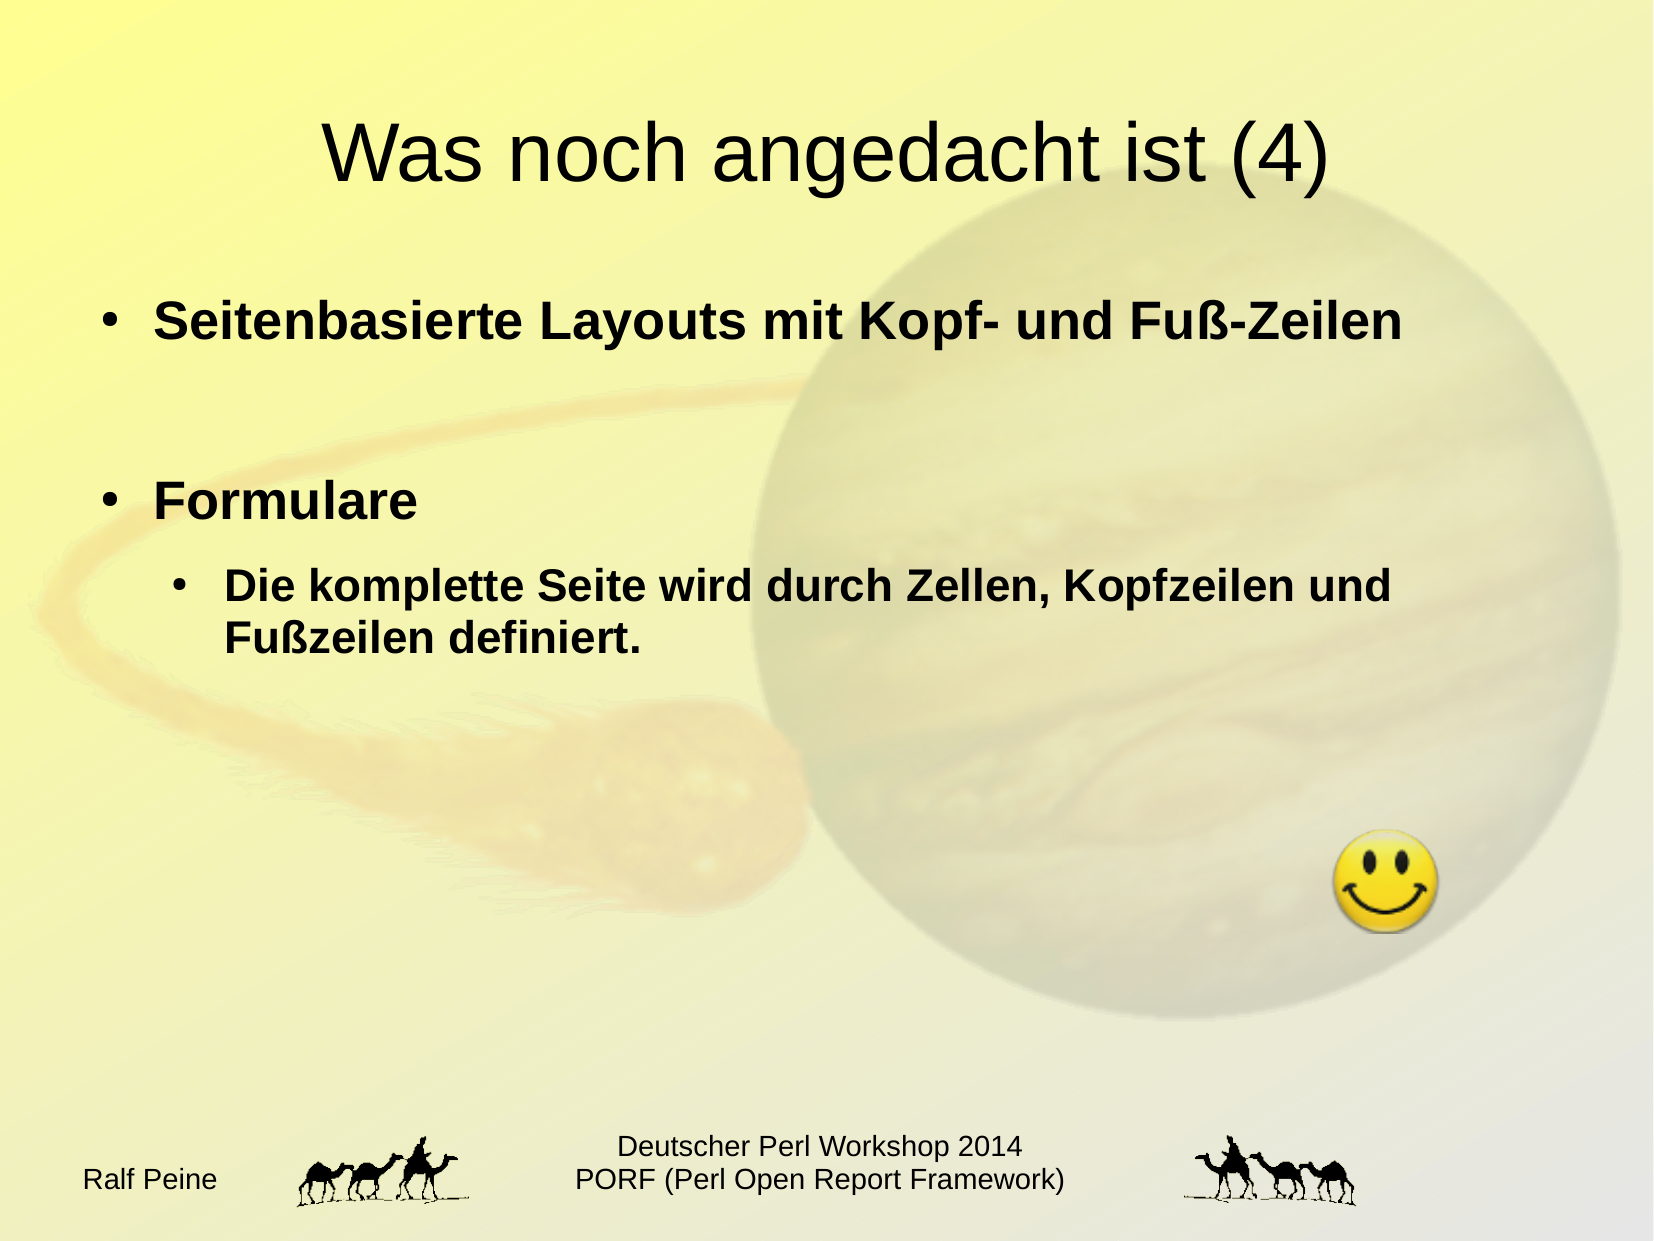

# Was noch angedacht ist (4)
Seitenbasierte Layouts mit Kopf- und Fuß-Zeilen
Formulare
Die komplette Seite wird durch Zellen, Kopfzeilen und Fußzeilen definiert.